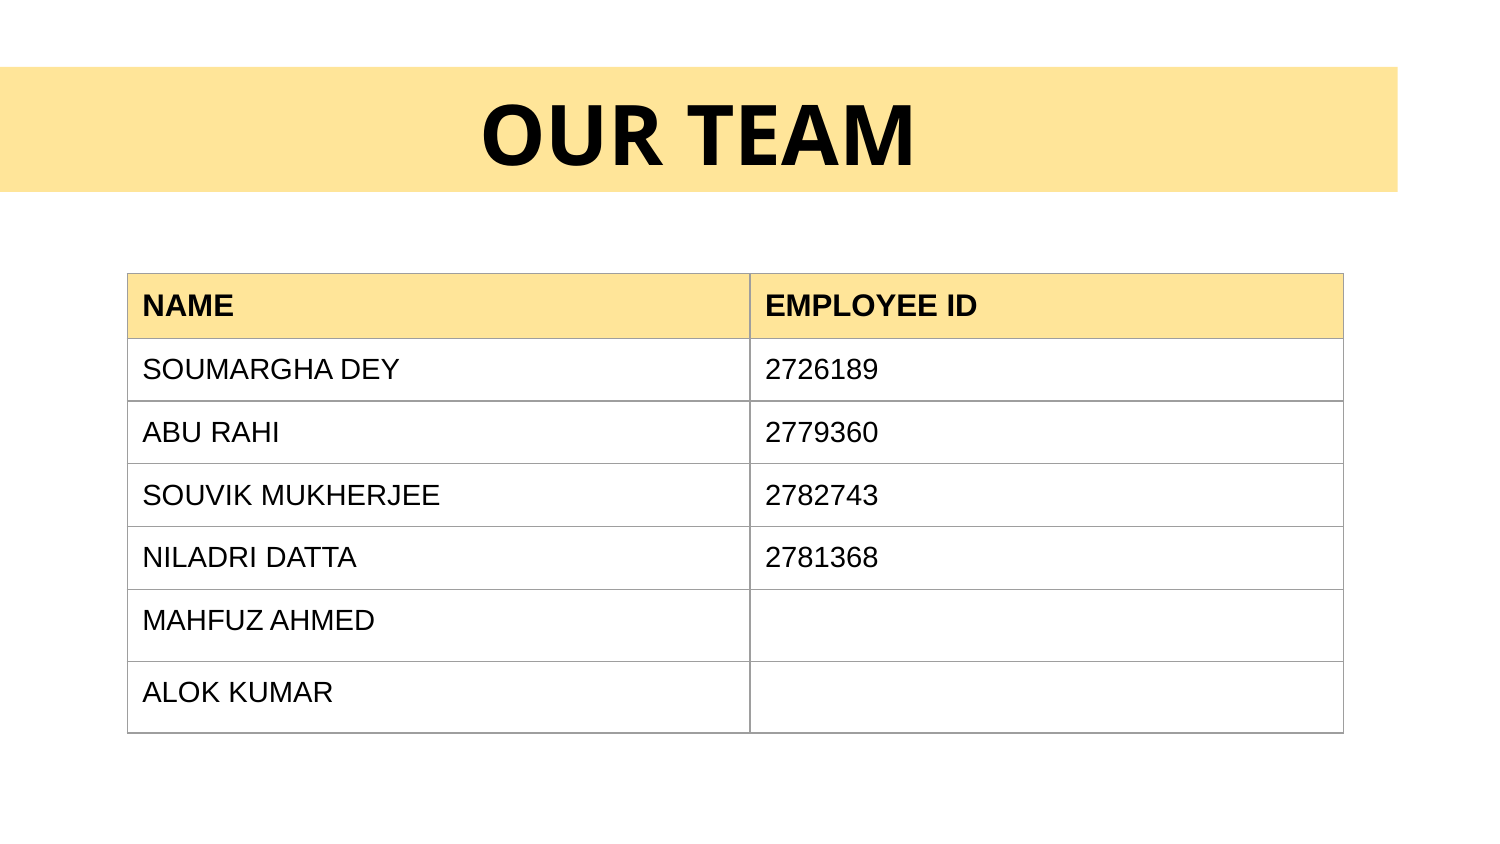

# OUR TEAM
| NAME | EMPLOYEE ID |
| --- | --- |
| SOUMARGHA DEY | 2726189 |
| ABU RAHI | 2779360 |
| SOUVIK MUKHERJEE | 2782743 |
| NILADRI DATTA | 2781368 |
| MAHFUZ AHMED | |
| ALOK KUMAR | |